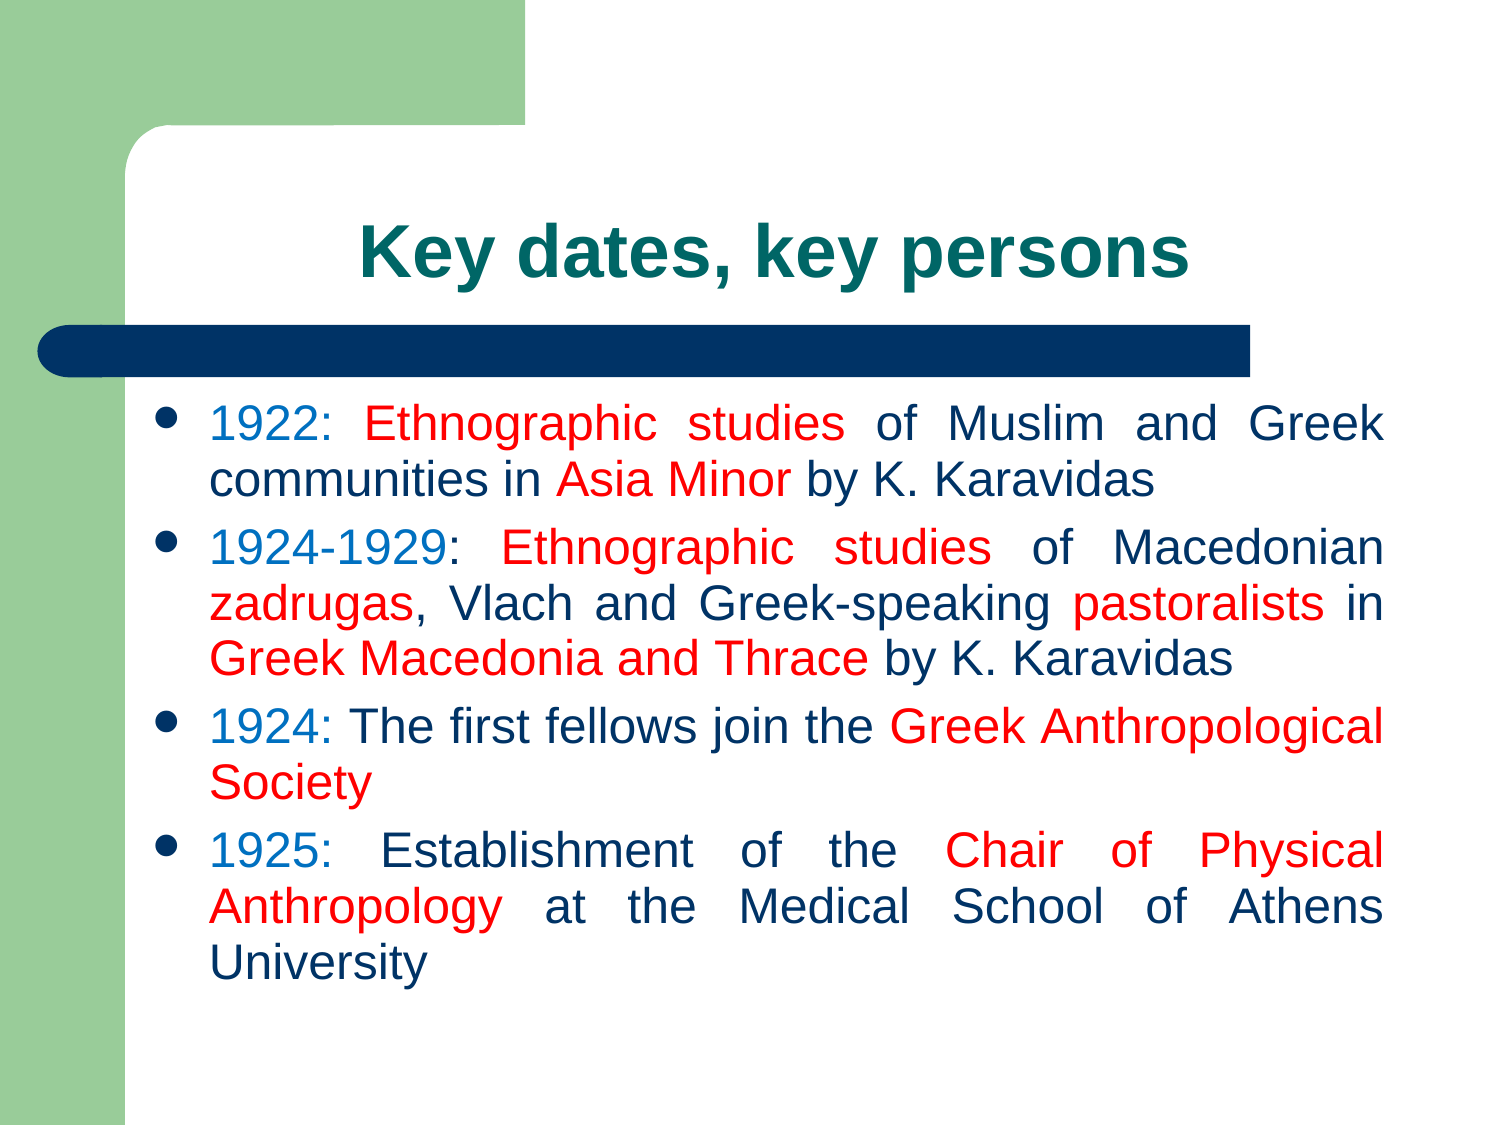

# Key dates, key persons
1922: Ethnographic studies of Muslim and Greek communities in Asia Minor by K. Karavidas
1924-1929: Ethnographic studies of Macedonian zadrugas, Vlach and Greek-speaking pastoralists in Greek Macedonia and Thrace by K. Karavidas
1924: The first fellows join the Greek Anthropological Society
1925: Establishment of the Chair of Physical Anthropology at the Medical School of Athens University